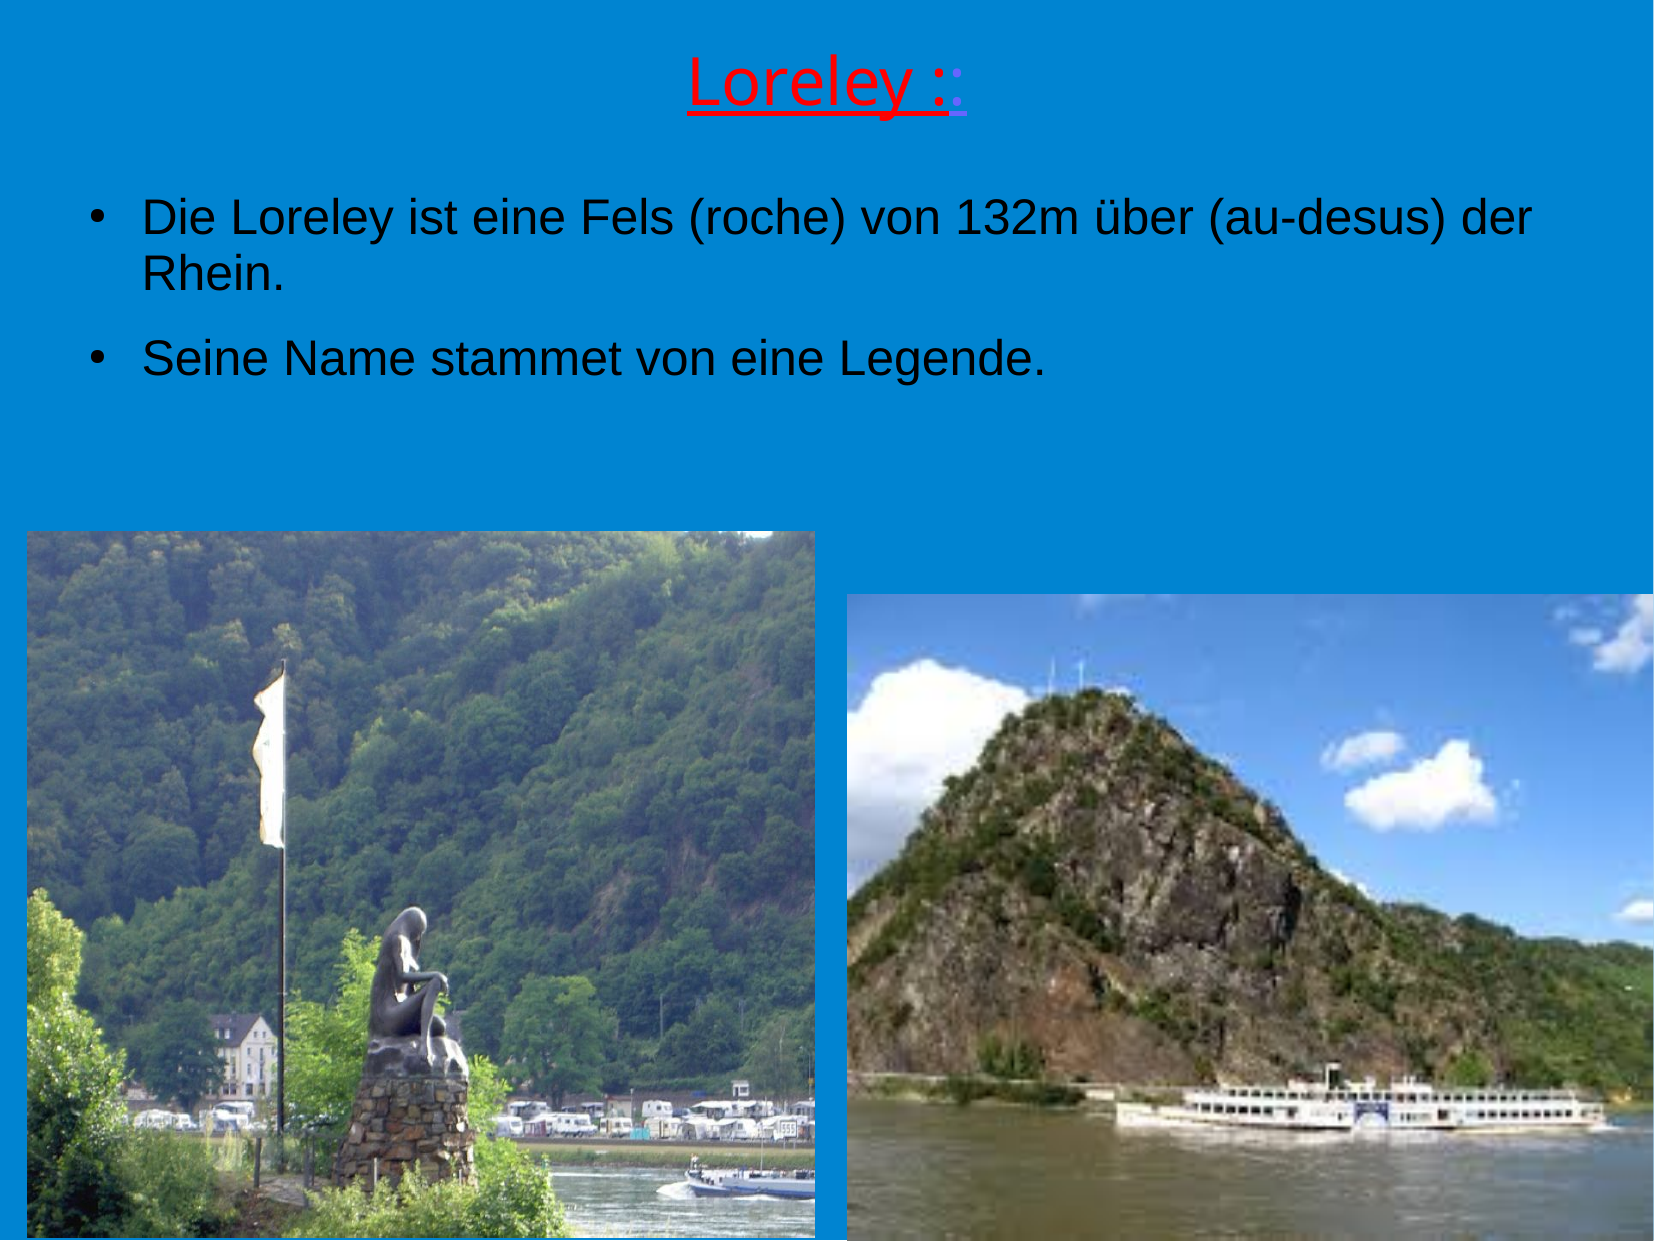

# Loreley ::
Die Loreley ist eine Fels (roche) von 132m über (au-desus) der Rhein.
Seine Name stammet von eine Legende.